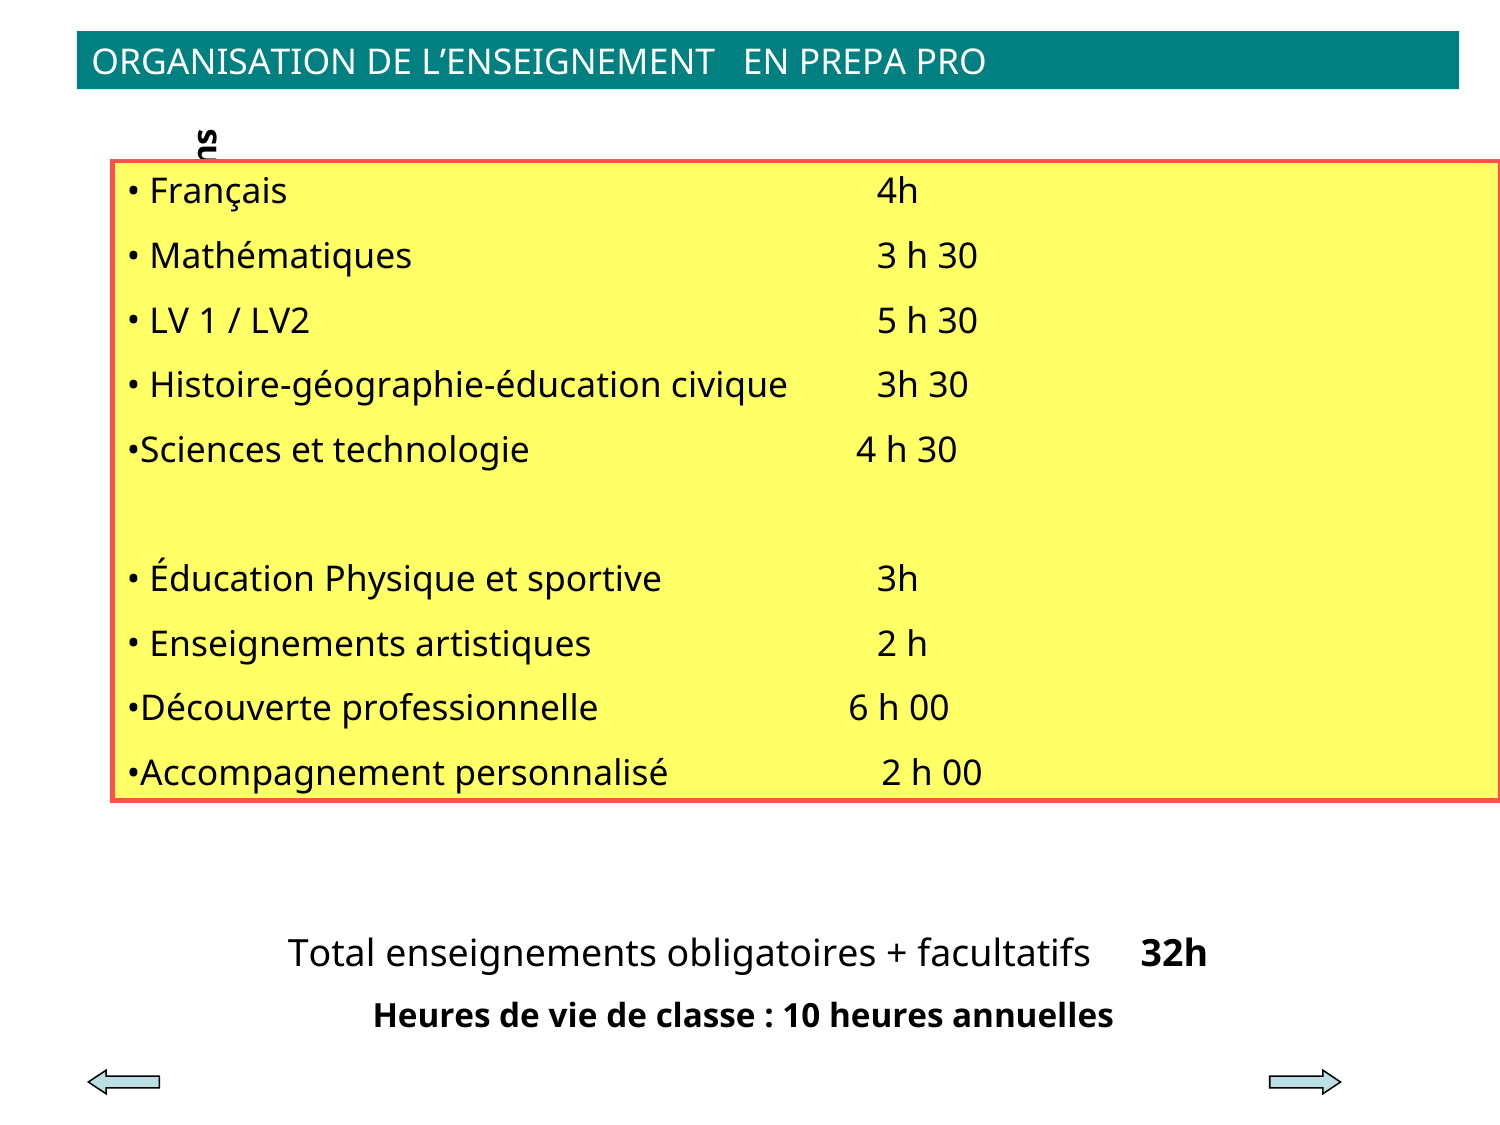

ORGANISATION DE L’ENSEIGNEMENT EN PREPA PRO
 Français 				4h
 Mathématiques				3 h 30
 LV 1 / LV2				5 h 30
 Histoire-géographie-éducation civique	3h 30
Sciences et technologie		 4 h 30
 Éducation Physique et sportive		3h
 Enseignements artistiques		2 h
Découverte professionnelle 6 h 00
Accompagnement personnalisé 2 h 00
 enseignements obligatoires communs
Total enseignements obligatoires + facultatifs 32h
Heures de vie de classe : 10 heures annuelles